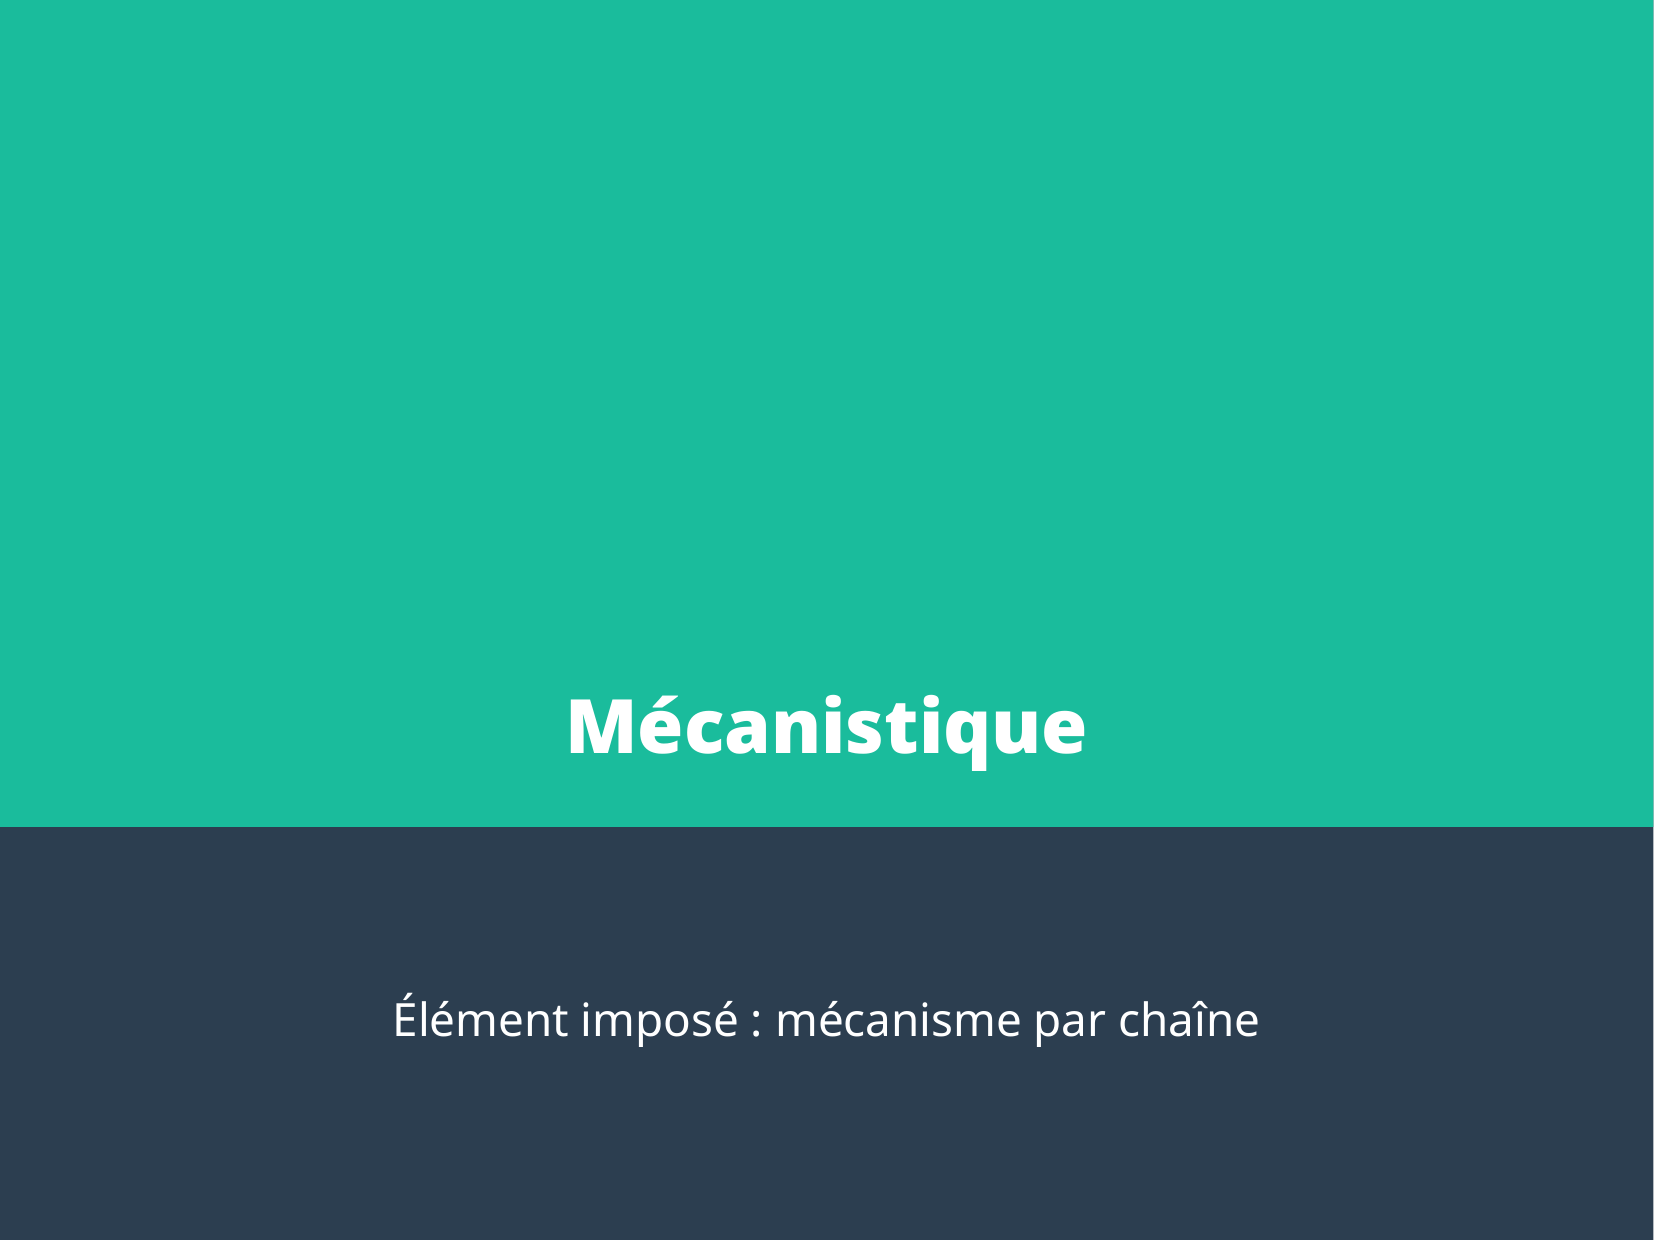

# Mécanistique
Élément imposé : mécanisme par chaîne